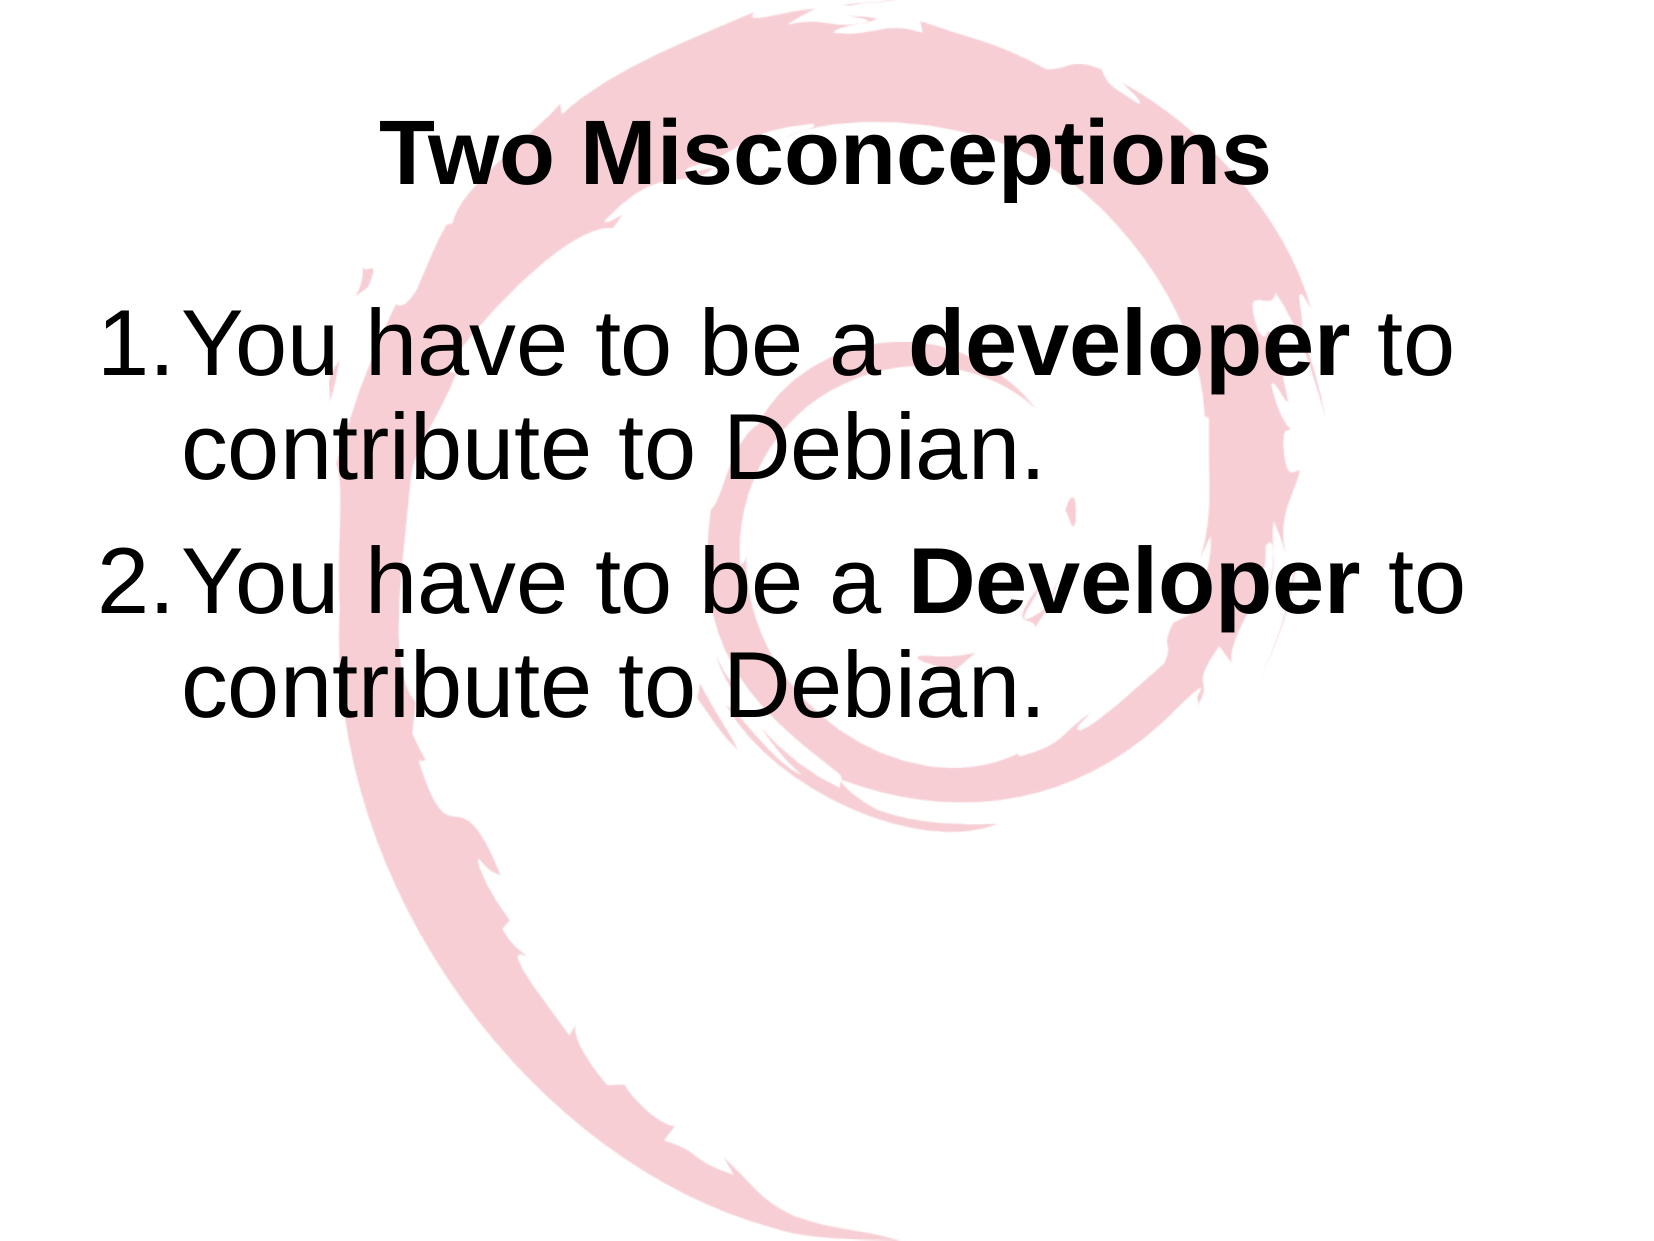

# Two Misconceptions
You have to be a developer to contribute to Debian.
You have to be a Developer to contribute to Debian.